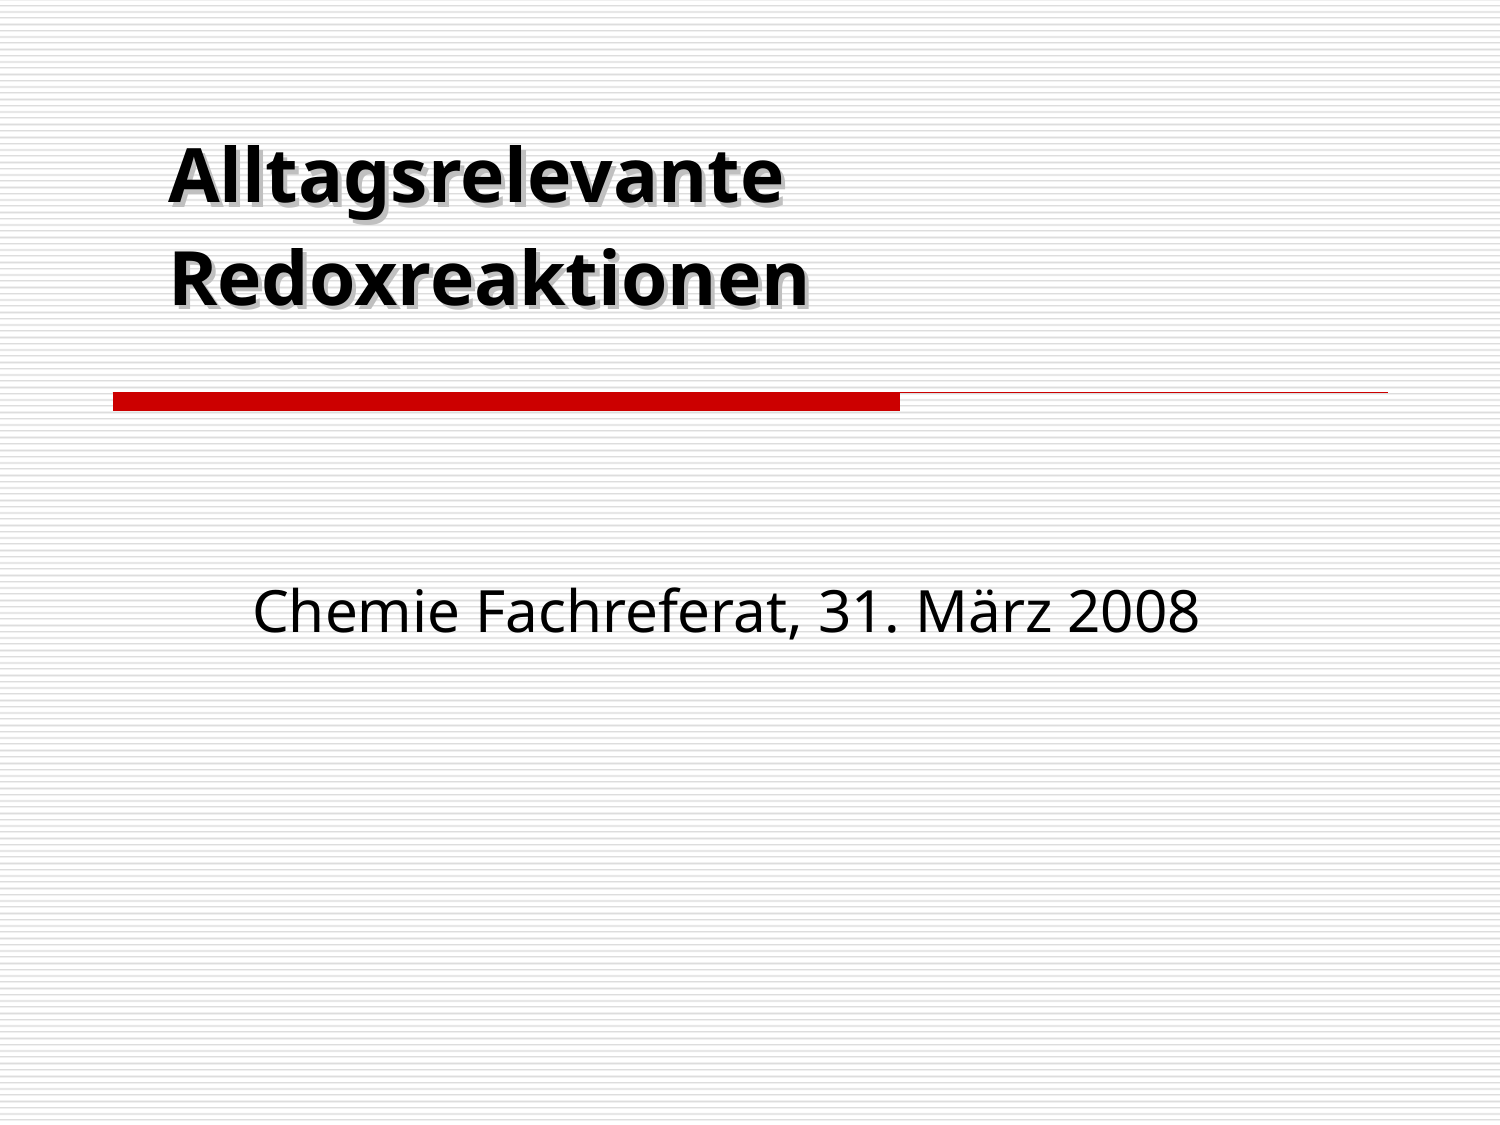

# Alltagsrelevante Redoxreaktionen
Chemie Fachreferat, 31. März 2008